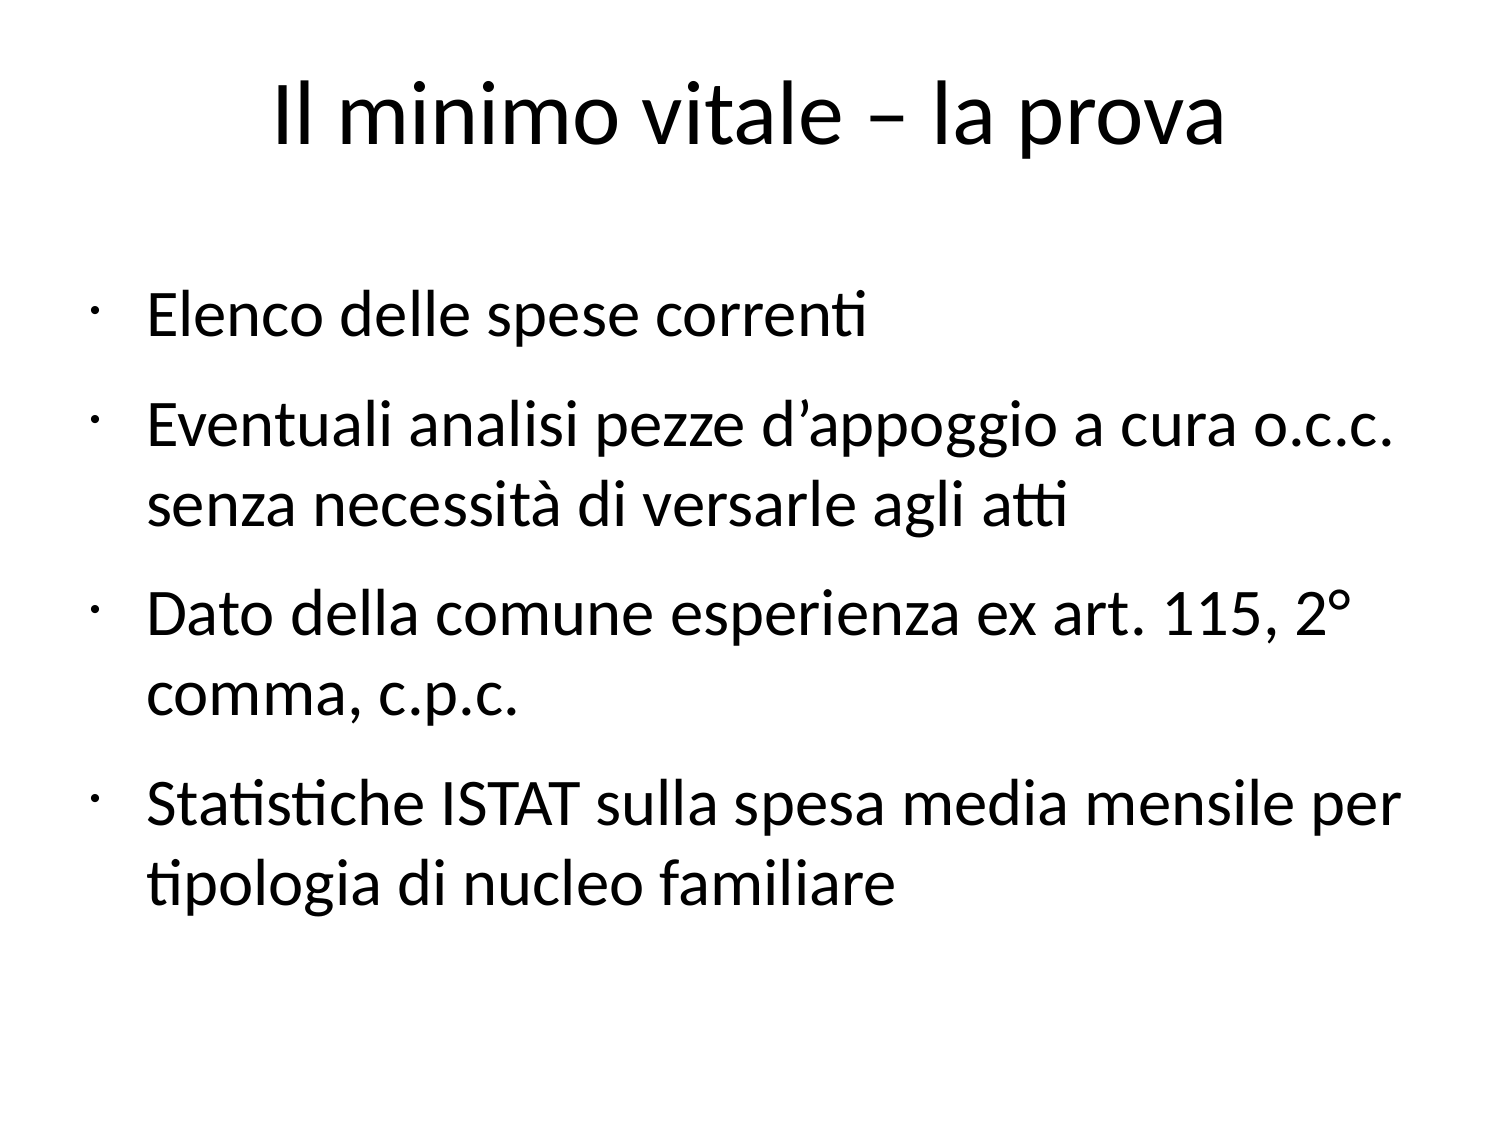

# Il minimo vitale – la prova
Elenco delle spese correnti
Eventuali analisi pezze d’appoggio a cura o.c.c. senza necessità di versarle agli atti
Dato della comune esperienza ex art. 115, 2° comma, c.p.c.
Statistiche ISTAT sulla spesa media mensile per tipologia di nucleo familiare